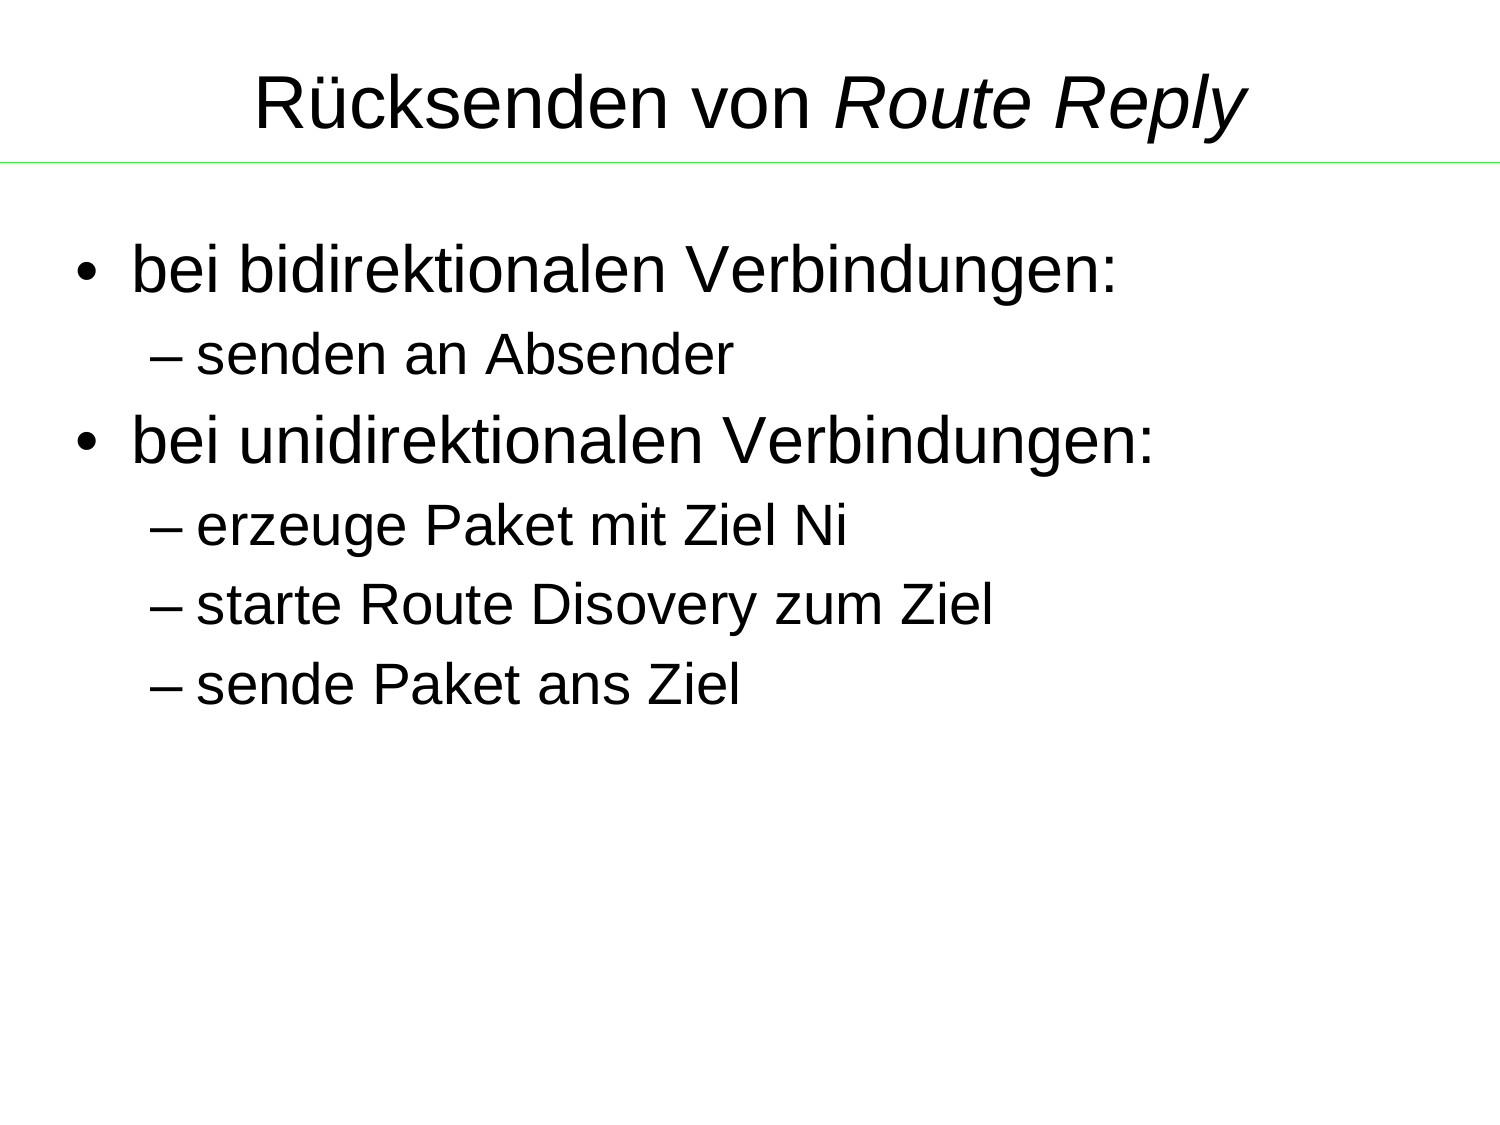

# Rücksenden von Route Reply
bei bidirektionalen Verbindungen:
senden an Absender
bei unidirektionalen Verbindungen:
erzeuge Paket mit Ziel Ni
starte Route Disovery zum Ziel
sende Paket ans Ziel